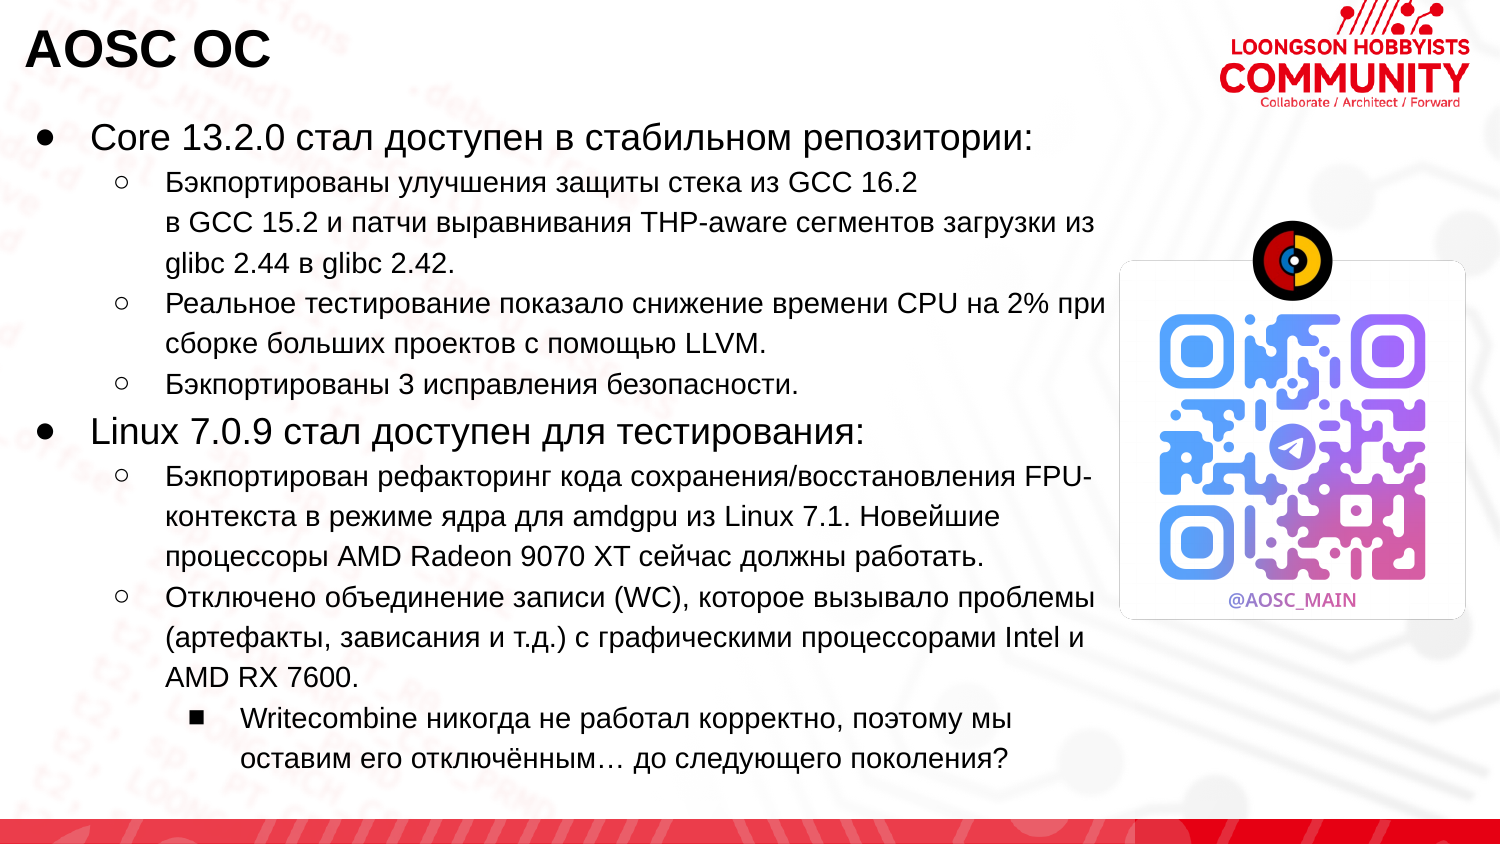

# AOSC ОС
Core 13.2.0 стал доступен в стабильном репозитории:
Бэкпортированы улучшения защиты стека из GCC 16.2
в GCC 15.2 и патчи выравнивания THP-aware сегментов загрузки из glibc 2.44 в glibc 2.42.
Реальное тестирование показало снижение времени CPU на 2% при сборке больших проектов с помощью LLVM.
Бэкпортированы 3 исправления безопасности.
Linux 7.0.9 стал доступен для тестирования:
Бэкпортирован рефакторинг кода сохранения/восстановления FPU-контекста в режиме ядра для amdgpu из Linux 7.1. Новейшие процессоры AMD Radeon 9070 XT сейчас должны работать.
Отключено объединение записи (WC), которое вызывало проблемы (артефакты, зависания и т.д.) с графическими процессорами Intel и AMD RX 7600.
Writecombine никогда не работал корректно, поэтому мы оставим его отключённым… до следующего поколения?